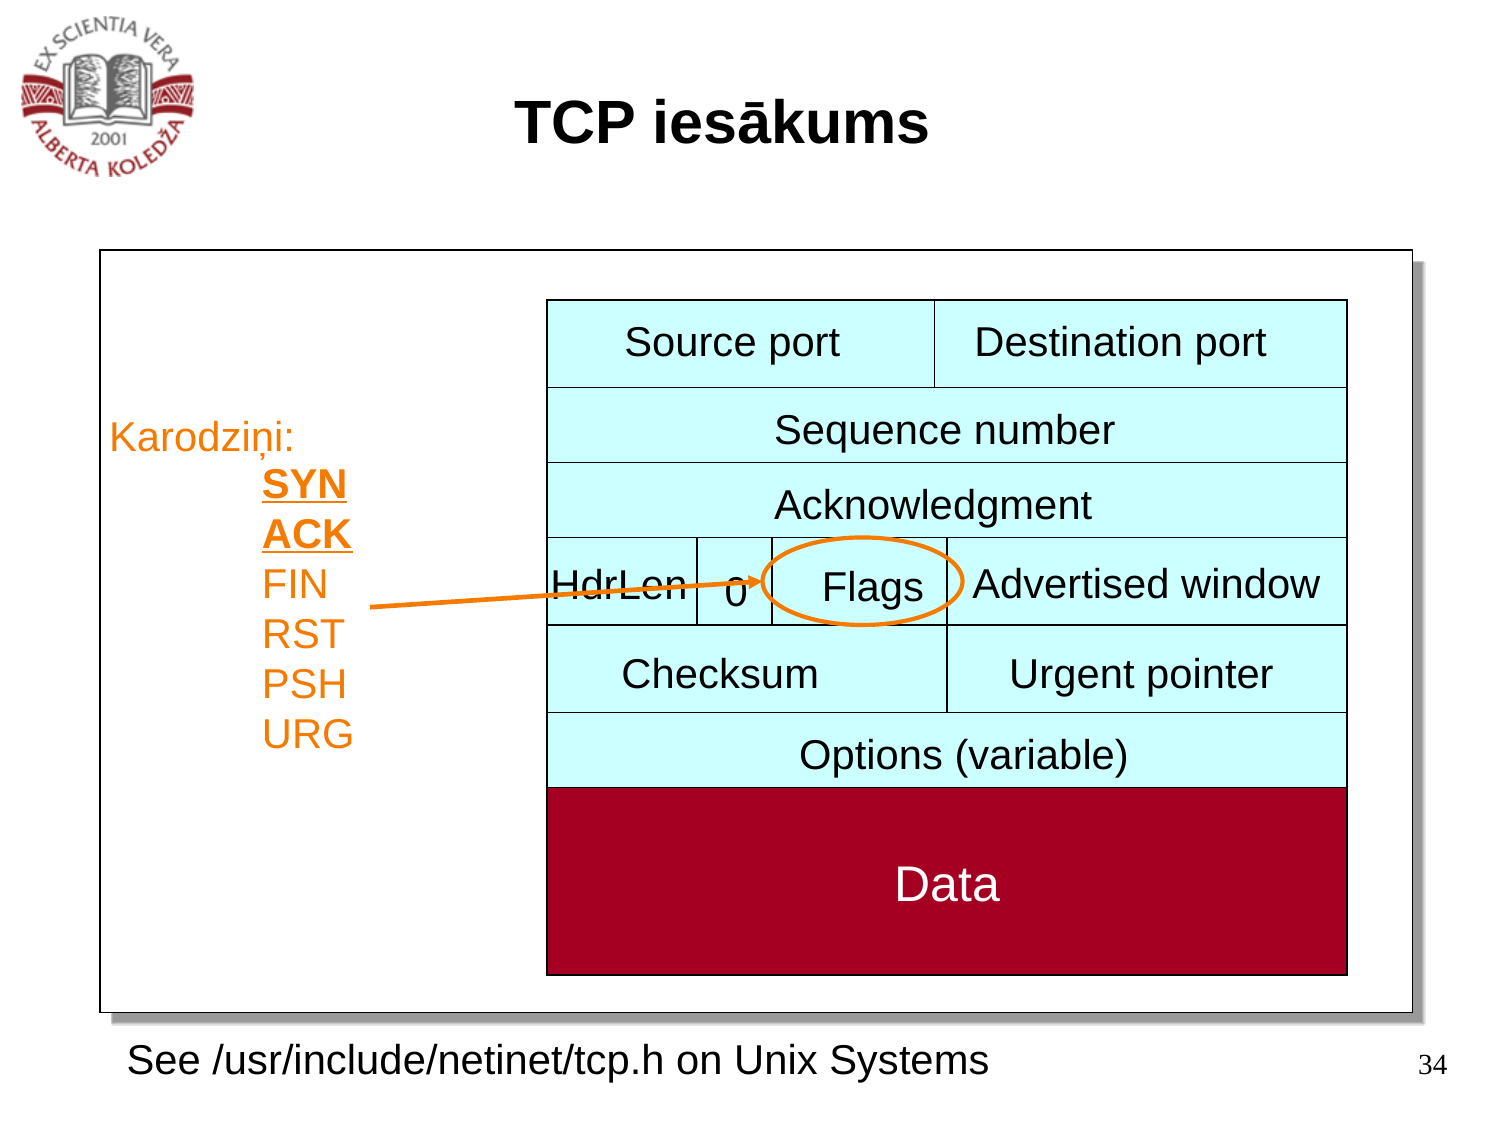

# TCP iesākums
Source port
Destination port
Sequence number
Karodziņi:
SYN
ACK
FIN
RST
PSH
URG
Acknowledgment
Advertised window
HdrLen
Flags
0
Checksum
Urgent pointer
Options (variable)
Data
See /usr/include/netinet/tcp.h on Unix Systems